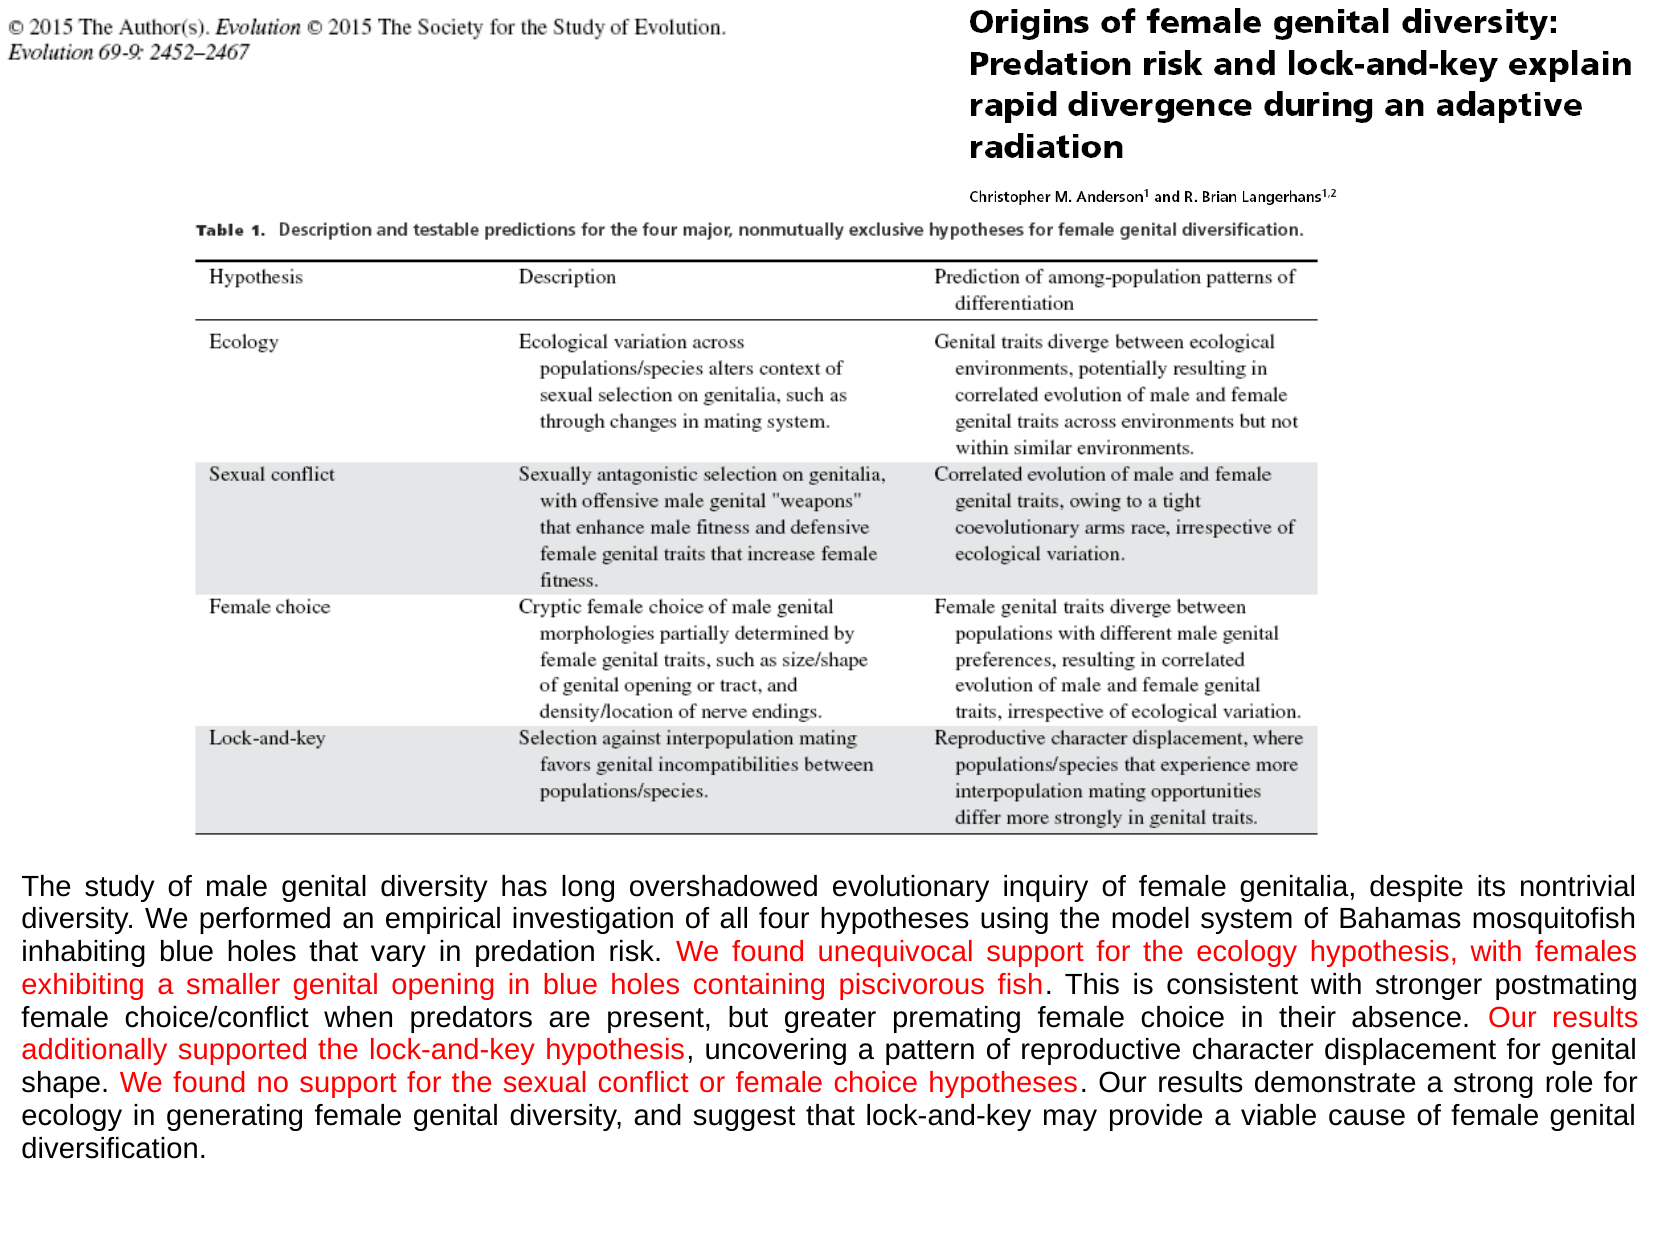

The study of male genital diversity has long overshadowed evolutionary inquiry of female genitalia, despite its nontrivial diversity. We performed an empirical investigation of all four hypotheses using the model system of Bahamas mosquitofish inhabiting blue holes that vary in predation risk. We found unequivocal support for the ecology hypothesis, with females exhibiting a smaller genital opening in blue holes containing piscivorous fish. This is consistent with stronger postmating female choice/conflict when predators are present, but greater premating female choice in their absence. Our results additionally supported the lock-and-key hypothesis, uncovering a pattern of reproductive character displacement for genital shape. We found no support for the sexual conflict or female choice hypotheses. Our results demonstrate a strong role for ecology in generating female genital diversity, and suggest that lock-and-key may provide a viable cause of female genital diversification.